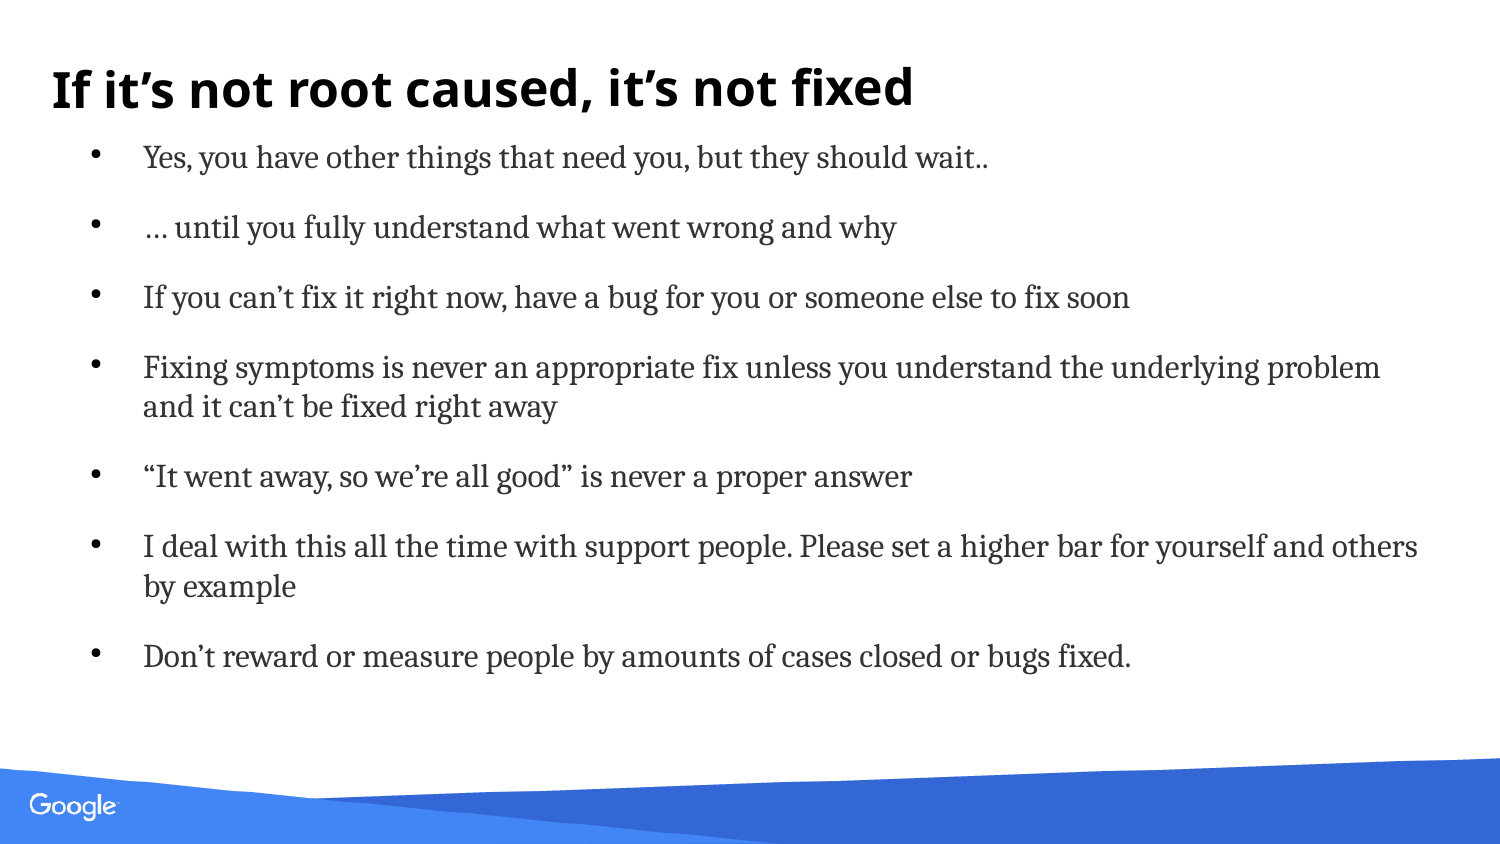

If it’s not root caused, it’s not fixed
# Yes, you have other things that need you, but they should wait..
… until you fully understand what went wrong and why
If you can’t fix it right now, have a bug for you or someone else to fix soon
Fixing symptoms is never an appropriate fix unless you understand the underlying problem and it can’t be fixed right away
“It went away, so we’re all good” is never a proper answer
I deal with this all the time with support people. Please set a higher bar for yourself and others by example
Don’t reward or measure people by amounts of cases closed or bugs fixed.